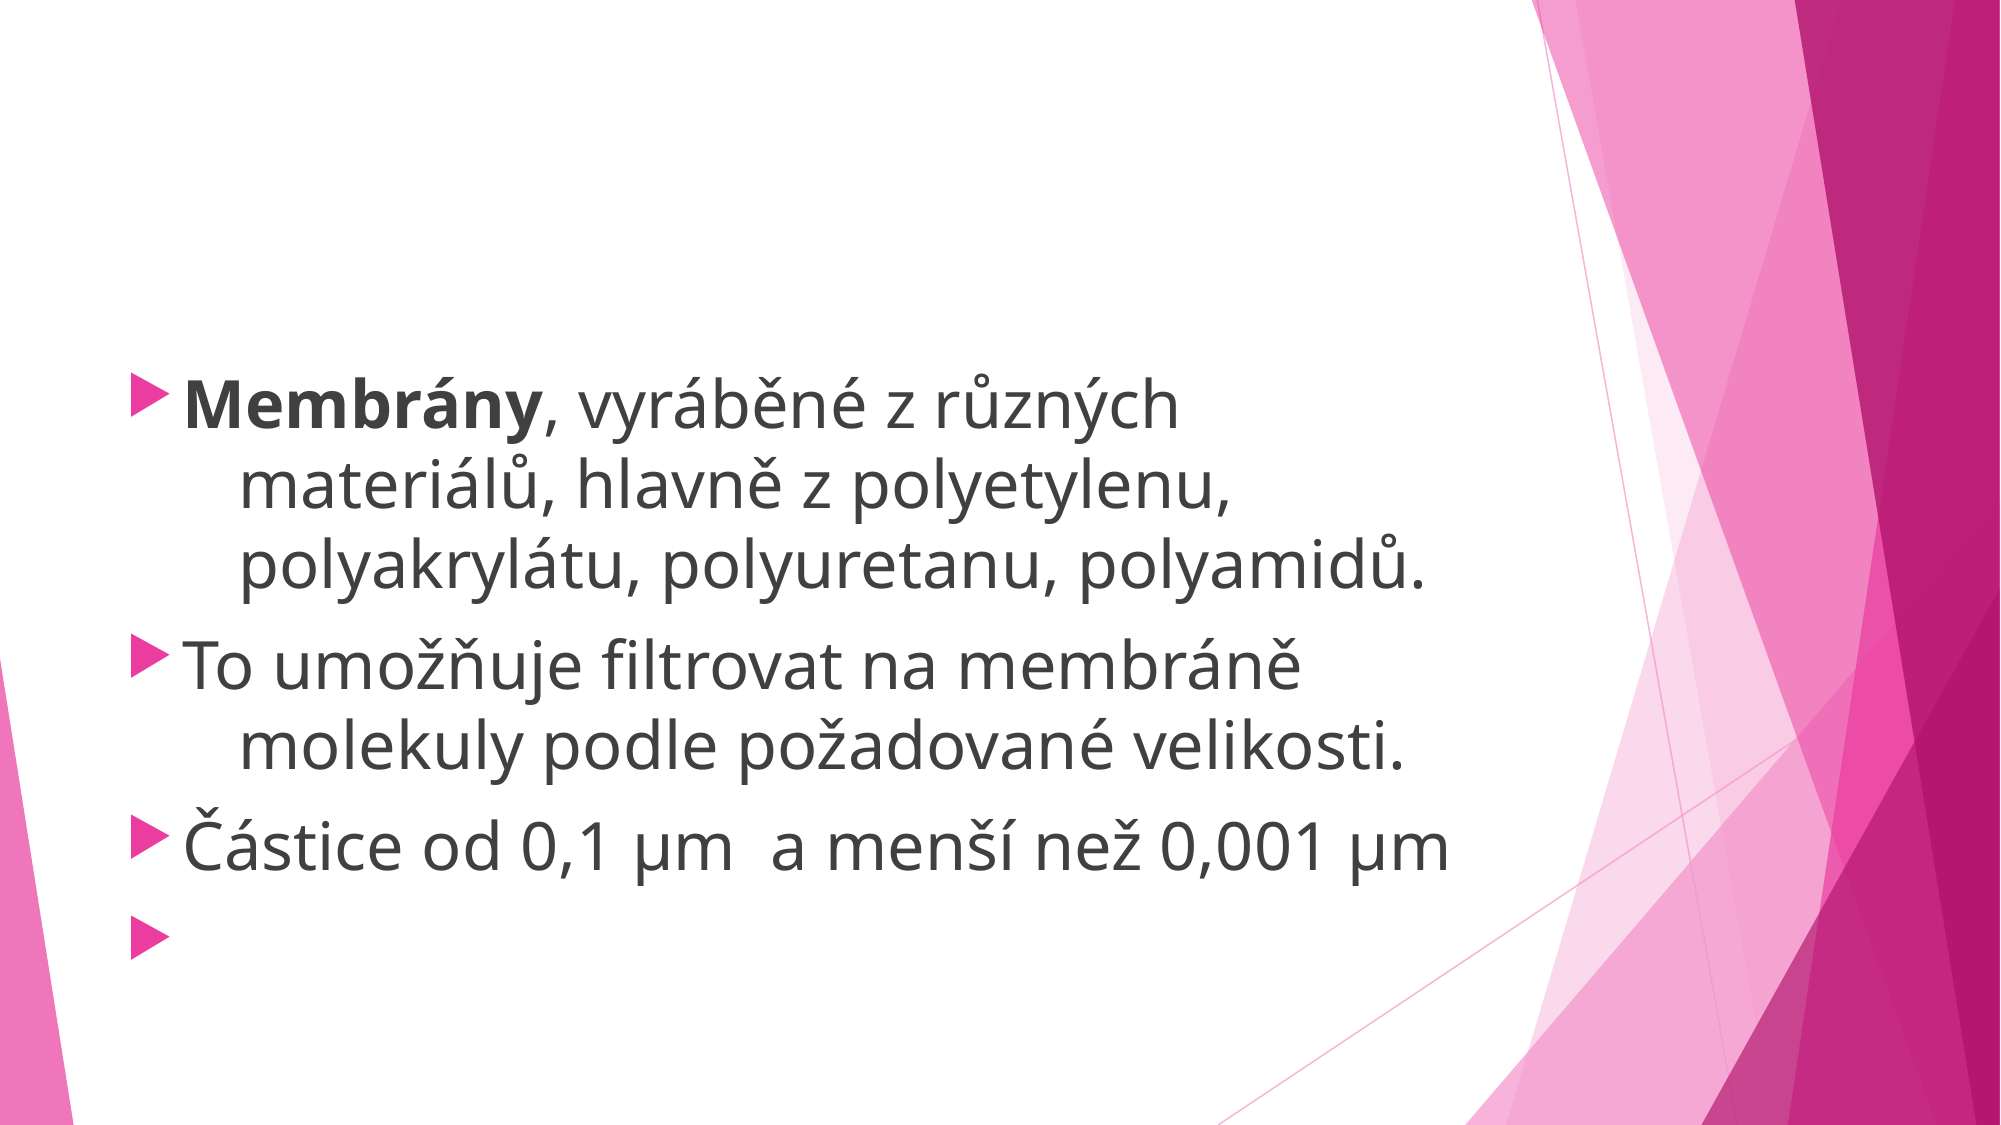

#
Membrány, vyráběné z různých materiálů, hlavně z polyetylenu, polyakrylátu, polyuretanu, polyamidů.
To umožňuje filtrovat na membráně molekuly podle požadované velikosti.
Částice od 0,1 μm a menší než 0,001 μm